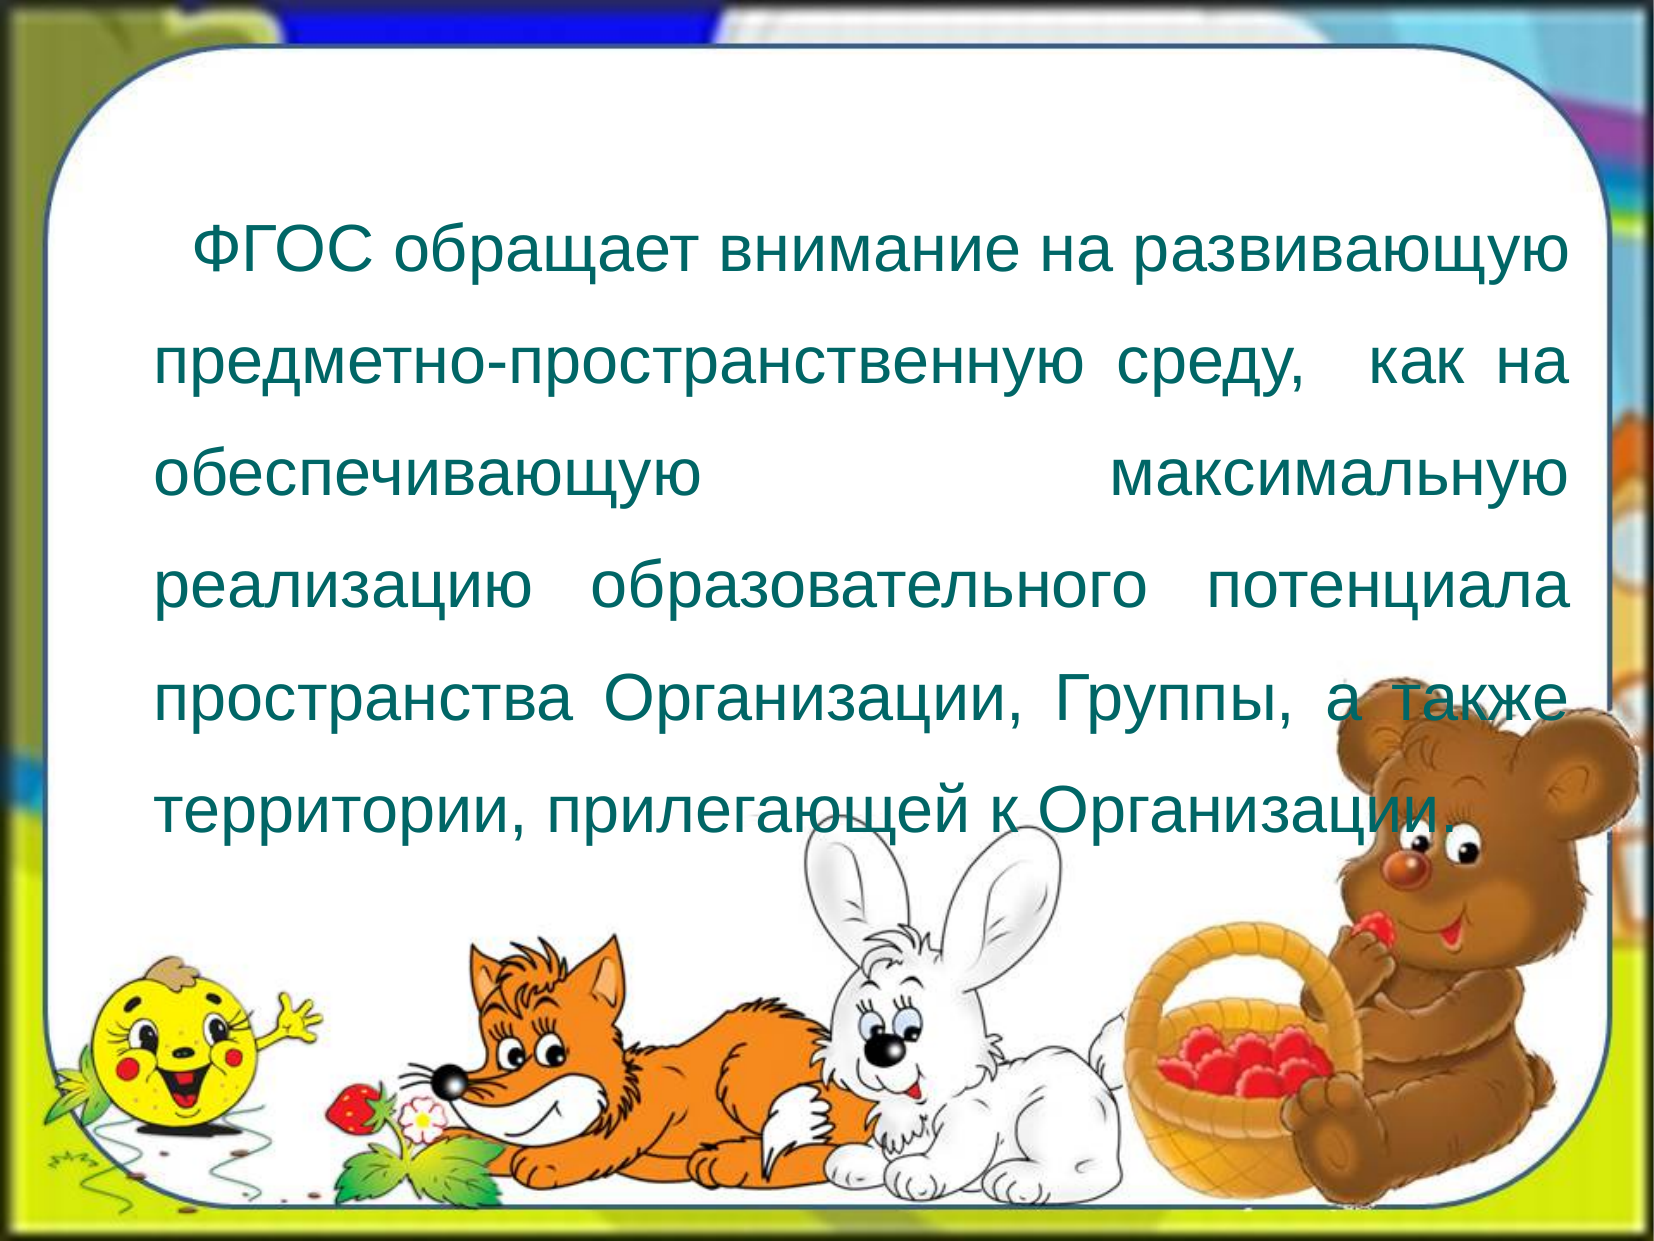

# ФГОС обращает внимание на развивающую предметно-пространственную среду, как на обеспечивающую максимальную реализацию образовательного потенциала пространства Организации, Группы, а также территории, прилегающей к Организации.